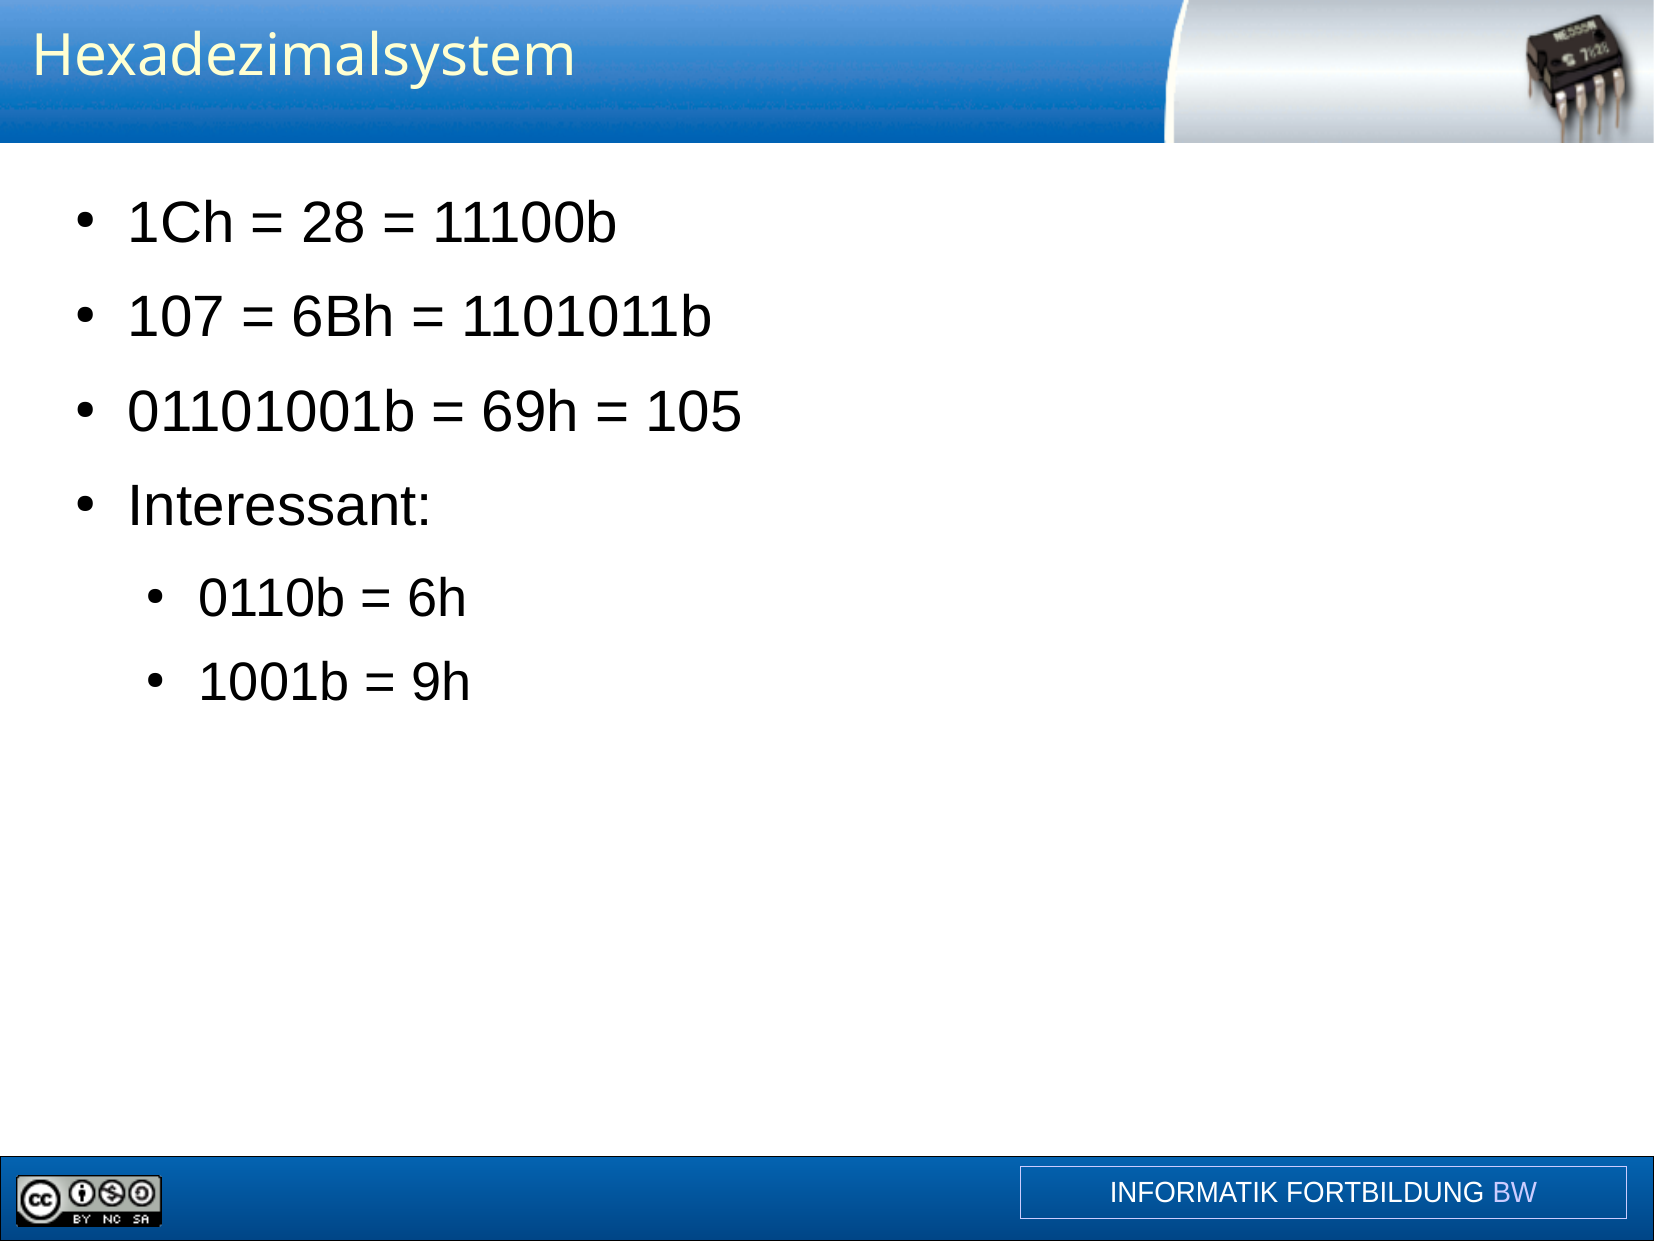

# Hexadezimalsystem
1Ch = 28 = 11100b
107 = 6Bh = 1101011b
01101001b = 69h = 105
Interessant:
0110b = 6h
1001b = 9h